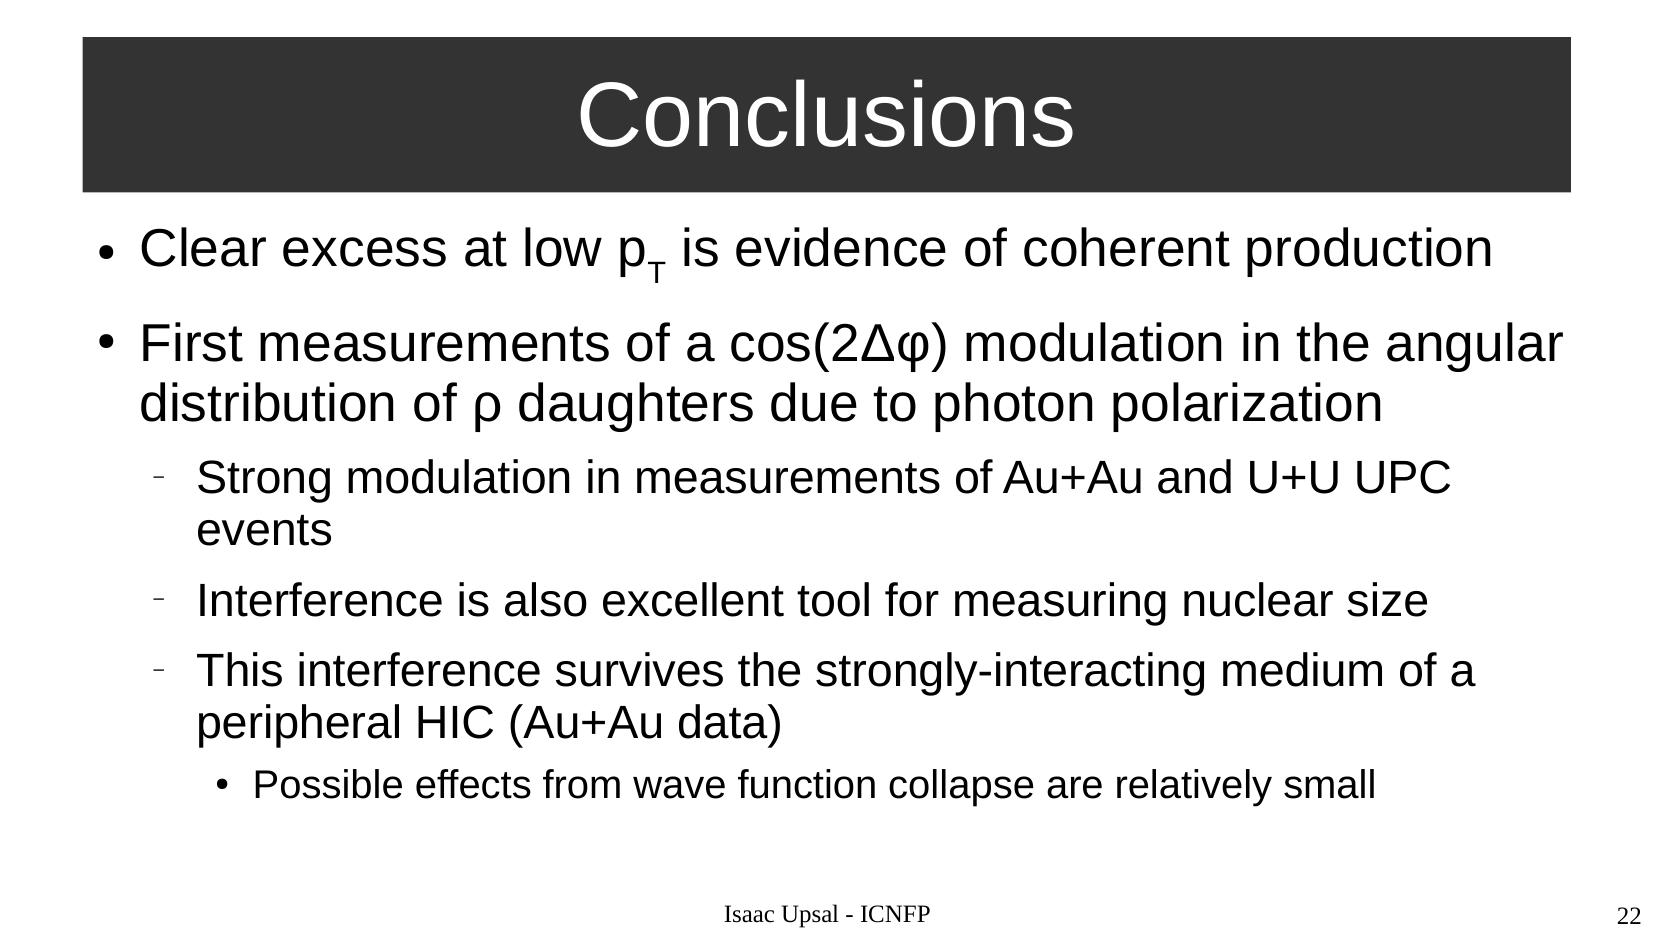

# Conclusions
Clear excess at low pT is evidence of coherent production
First measurements of a cos(2Δφ) modulation in the angular distribution of ρ daughters due to photon polarization
Strong modulation in measurements of Au+Au and U+U UPC events
Interference is also excellent tool for measuring nuclear size
This interference survives the strongly-interacting medium of a peripheral HIC (Au+Au data)
Possible effects from wave function collapse are relatively small
Isaac Upsal - ICNFP
22